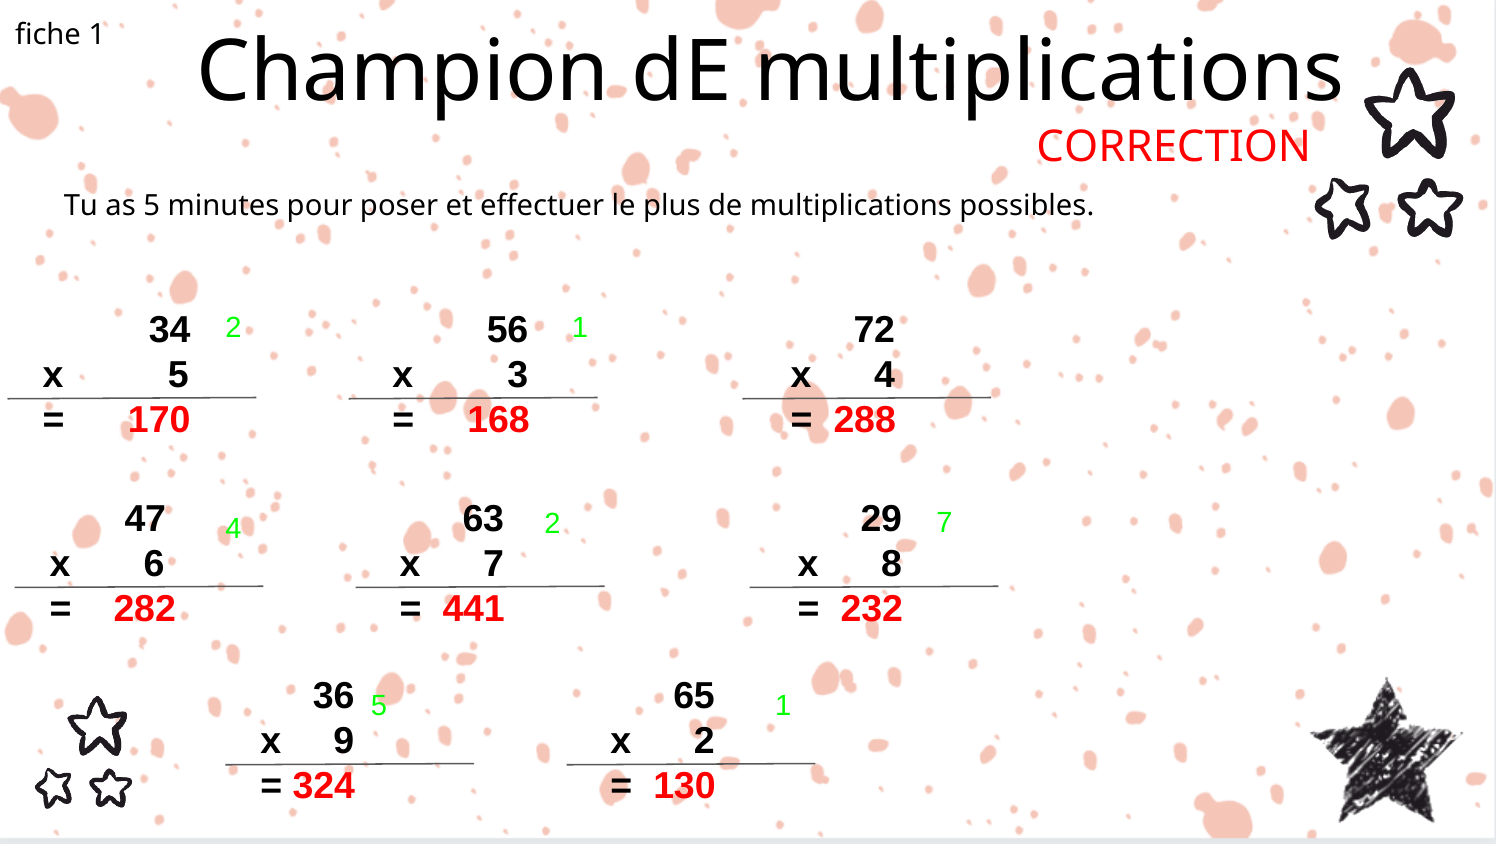

fiche 1
Champion dE multiplications
CORRECTION
Tu as 5 minutes pour poser et effectuer le plus de multiplications possibles.
 	 34
x 5
= 	 170
 56
x 3
= 	168
 72
x 4
= 288
2
1
 	47
x 6
= 282
 63
x 7
= 441
 29
x 8
= 232
7
2
4
 36
x 9
= 324
 65
x 2
= 130
5
1